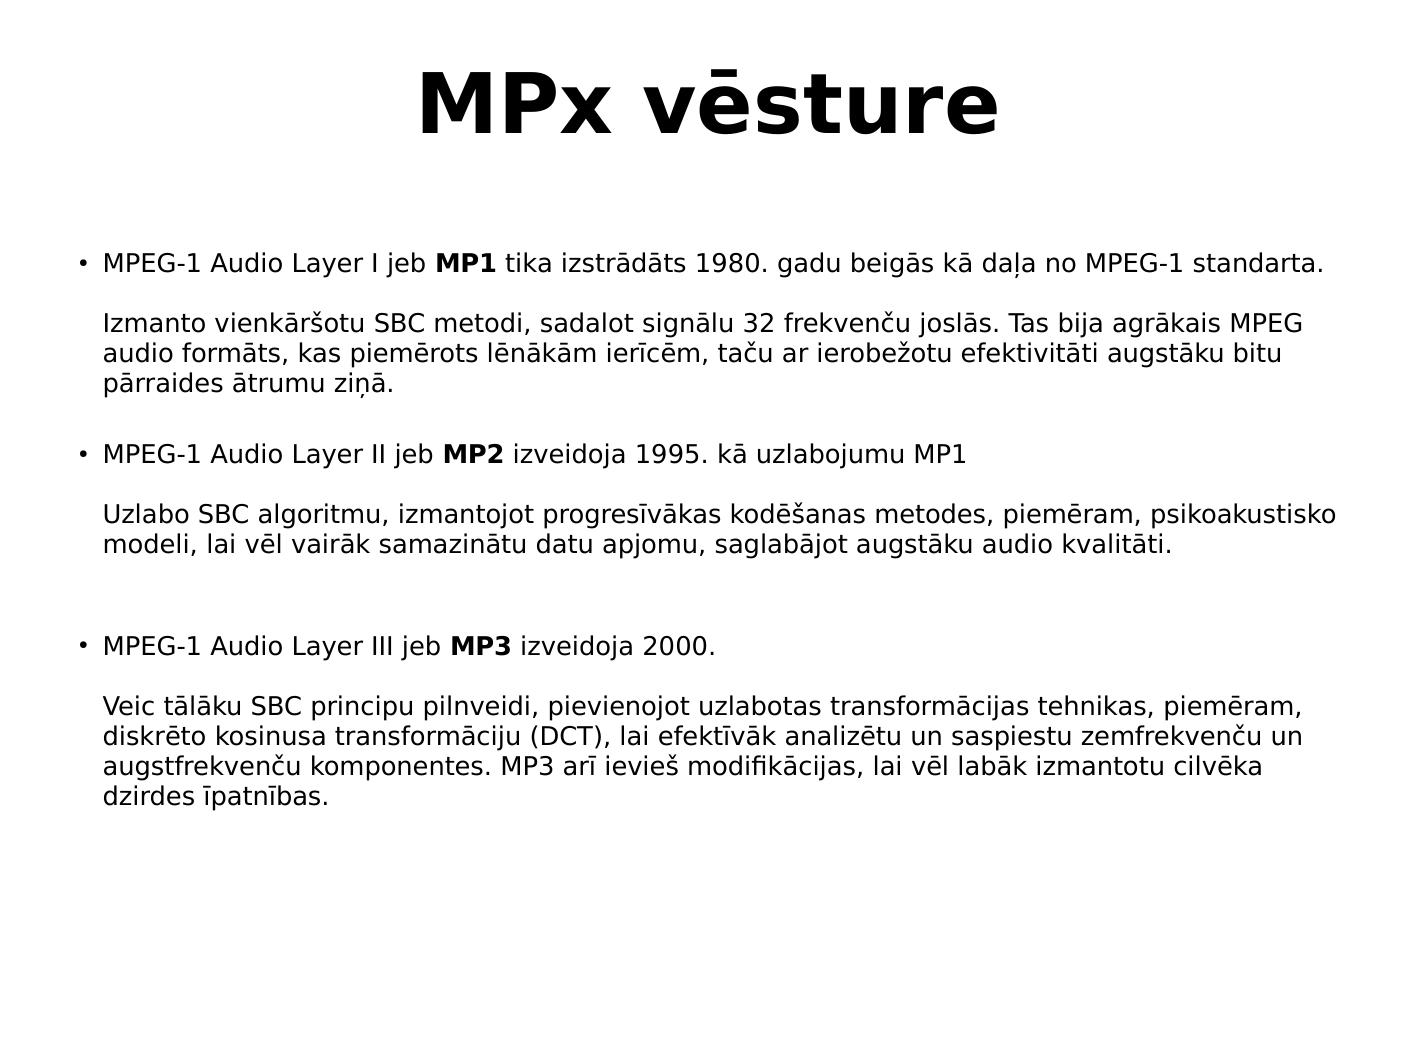

# MPx vēsture
MPEG-1 Audio Layer I jeb MP1 tika izstrādāts 1980. gadu beigās kā daļa no MPEG-1 standarta.
Izmanto vienkāršotu SBC metodi, sadalot signālu 32 frekvenču joslās. Tas bija agrākais MPEG audio formāts, kas piemērots lēnākām ierīcēm, taču ar ierobežotu efektivitāti augstāku bitu pārraides ātrumu ziņā.
MPEG-1 Audio Layer II jeb MP2 izveidoja 1995. kā uzlabojumu MP1
Uzlabo SBC algoritmu, izmantojot progresīvākas kodēšanas metodes, piemēram, psikoakustisko modeli, lai vēl vairāk samazinātu datu apjomu, saglabājot augstāku audio kvalitāti.
MPEG-1 Audio Layer III jeb MP3 izveidoja 2000.
Veic tālāku SBC principu pilnveidi, pievienojot uzlabotas transformācijas tehnikas, piemēram, diskrēto kosinusa transformāciju (DCT), lai efektīvāk analizētu un saspiestu zemfrekvenču un augstfrekvenču komponentes. MP3 arī ievieš modifikācijas, lai vēl labāk izmantotu cilvēka dzirdes īpatnības.